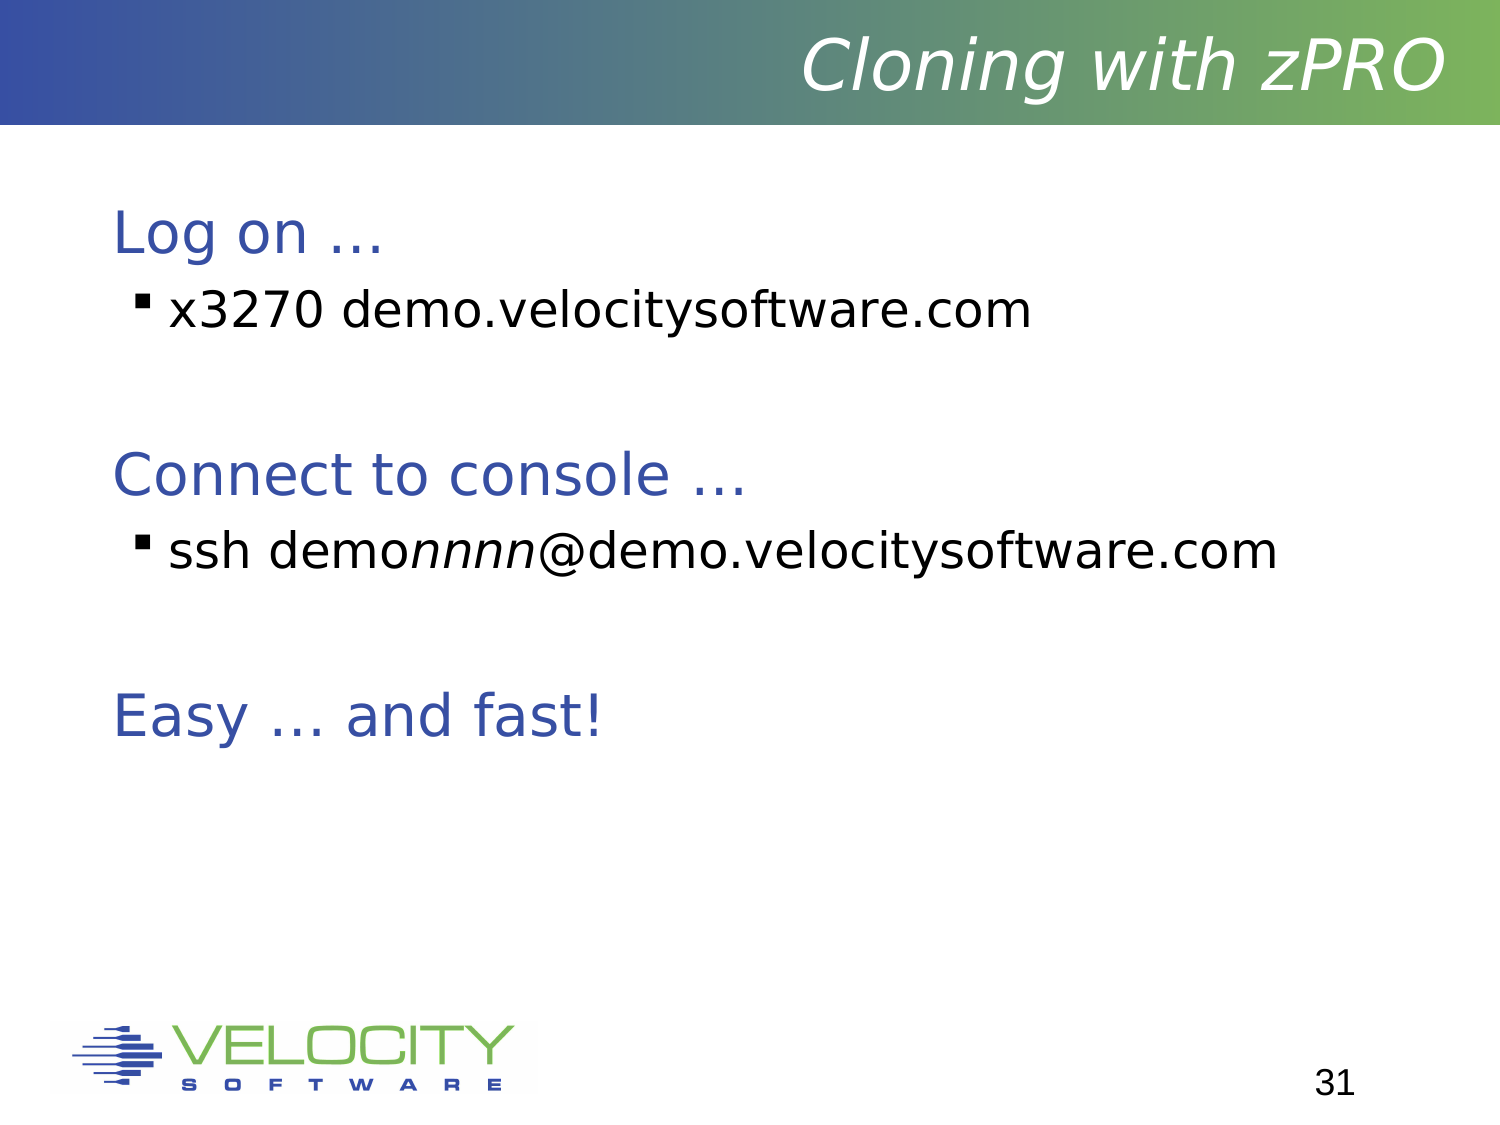

# Cloning with zPRO
Log on …
x3270 demo.velocitysoftware.com
Connect to console …
ssh demonnnn@demo.velocitysoftware.com
Easy … and fast!
31